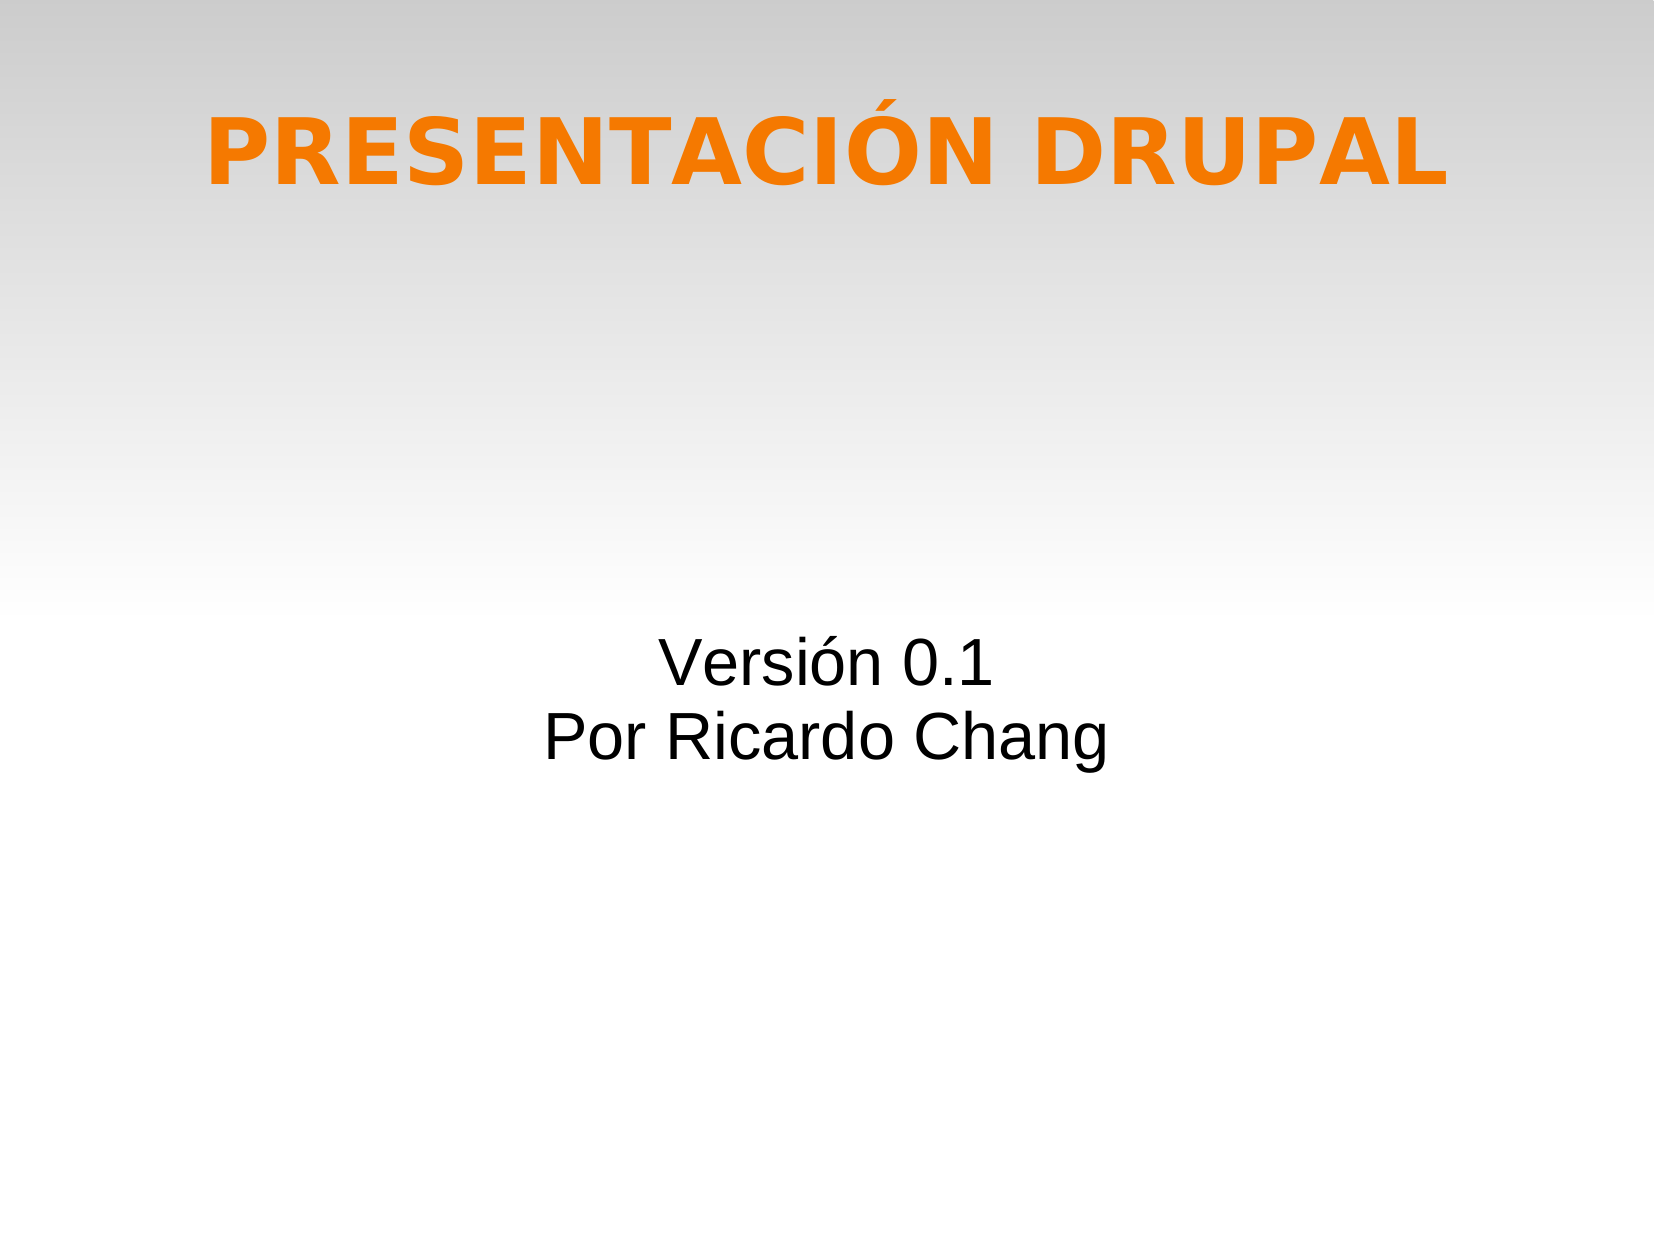

# PRESENTACIÓN DRUPAL
Versión 0.1
Por Ricardo Chang